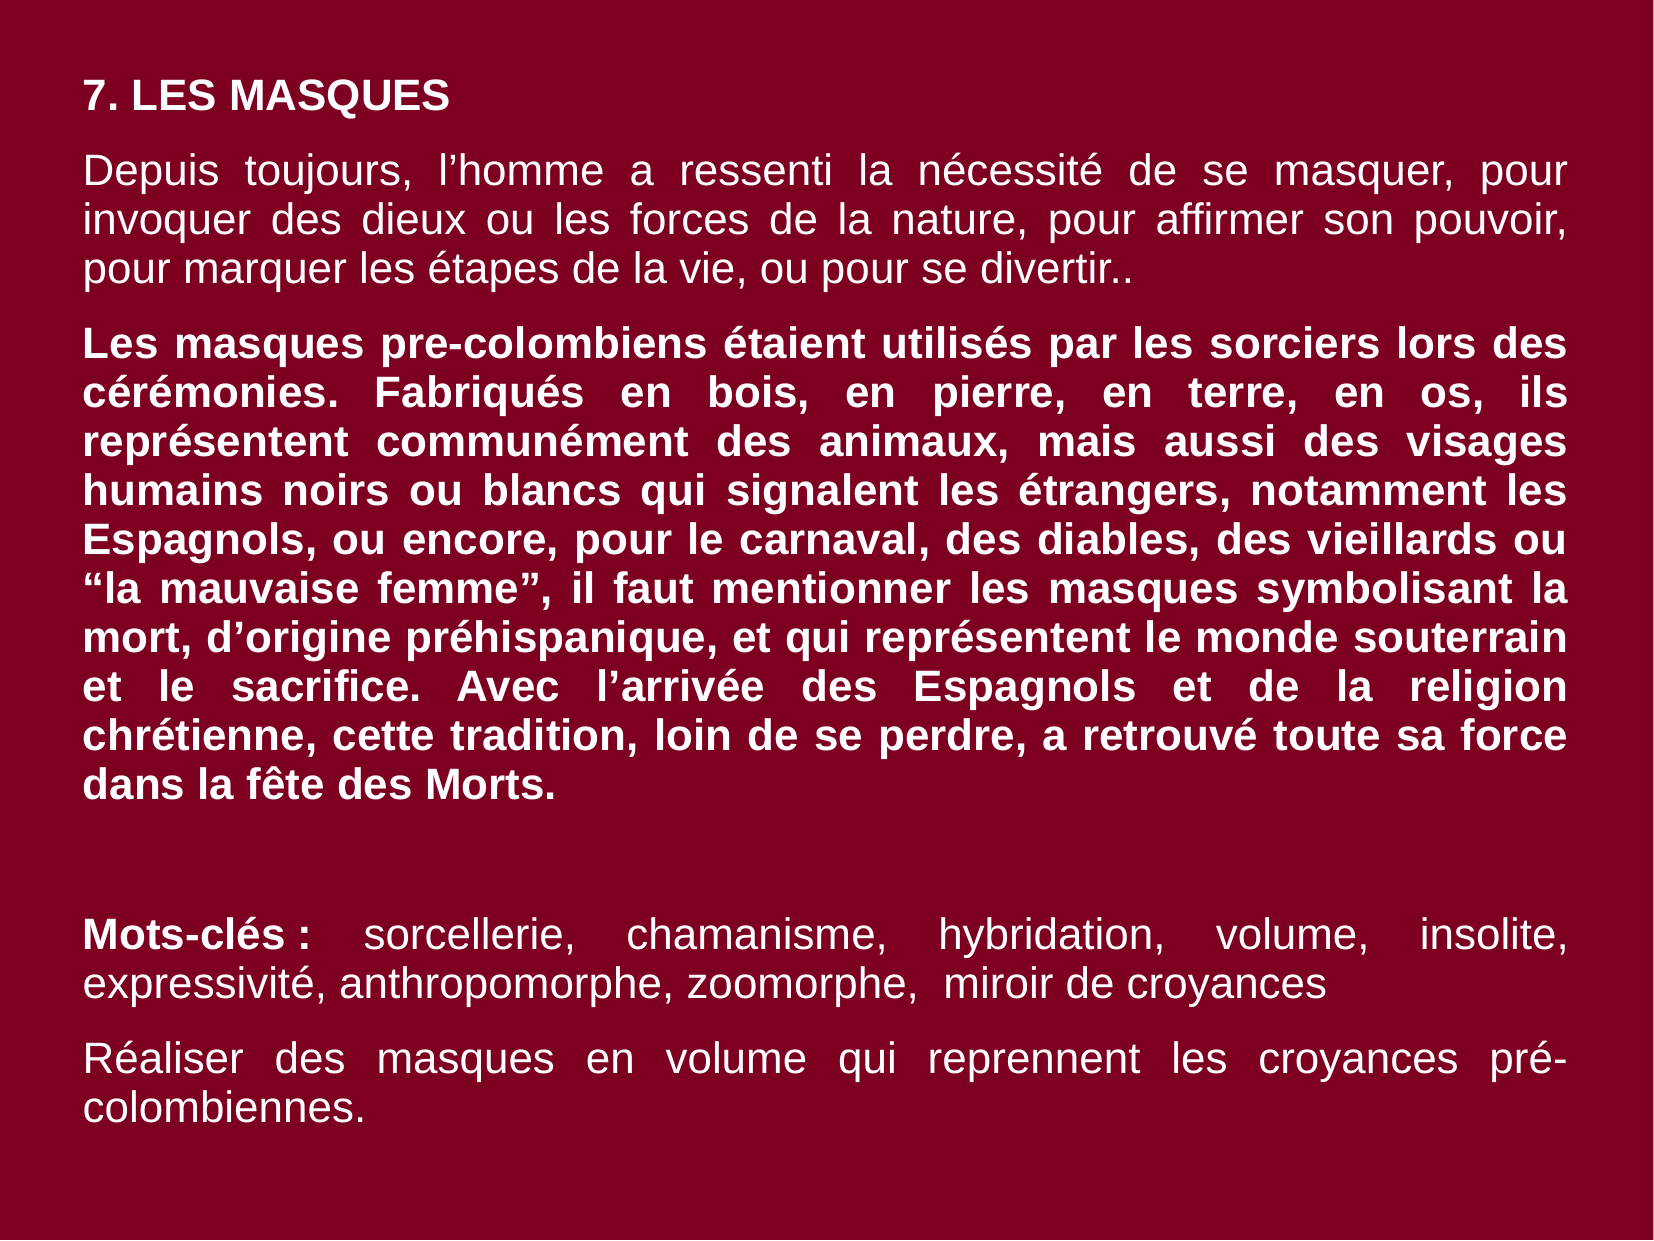

# 7. LES MASQUES
Depuis toujours, l’homme a ressenti la nécessité de se masquer, pour invoquer des dieux ou les forces de la nature, pour affirmer son pouvoir, pour marquer les étapes de la vie, ou pour se divertir..
Les masques pre-colombiens étaient utilisés par les sorciers lors des cérémonies. Fabriqués en bois, en pierre, en terre, en os, ils représentent communément des animaux, mais aussi des visages humains noirs ou blancs qui signalent les étrangers, notamment les Espagnols, ou encore, pour le carnaval, des diables, des vieillards ou “la mauvaise femme”, il faut mentionner les masques symbolisant la mort, d’origine préhispanique, et qui représentent le monde souterrain et le sacrifice. Avec l’arrivée des Espagnols et de la religion chrétienne, cette tradition, loin de se perdre, a retrouvé toute sa force dans la fête des Morts.
Mots-clés : sorcellerie, chamanisme, hybridation, volume, insolite, expressivité, anthropomorphe, zoomorphe, miroir de croyances
Réaliser des masques en volume qui reprennent les croyances pré-colombiennes.